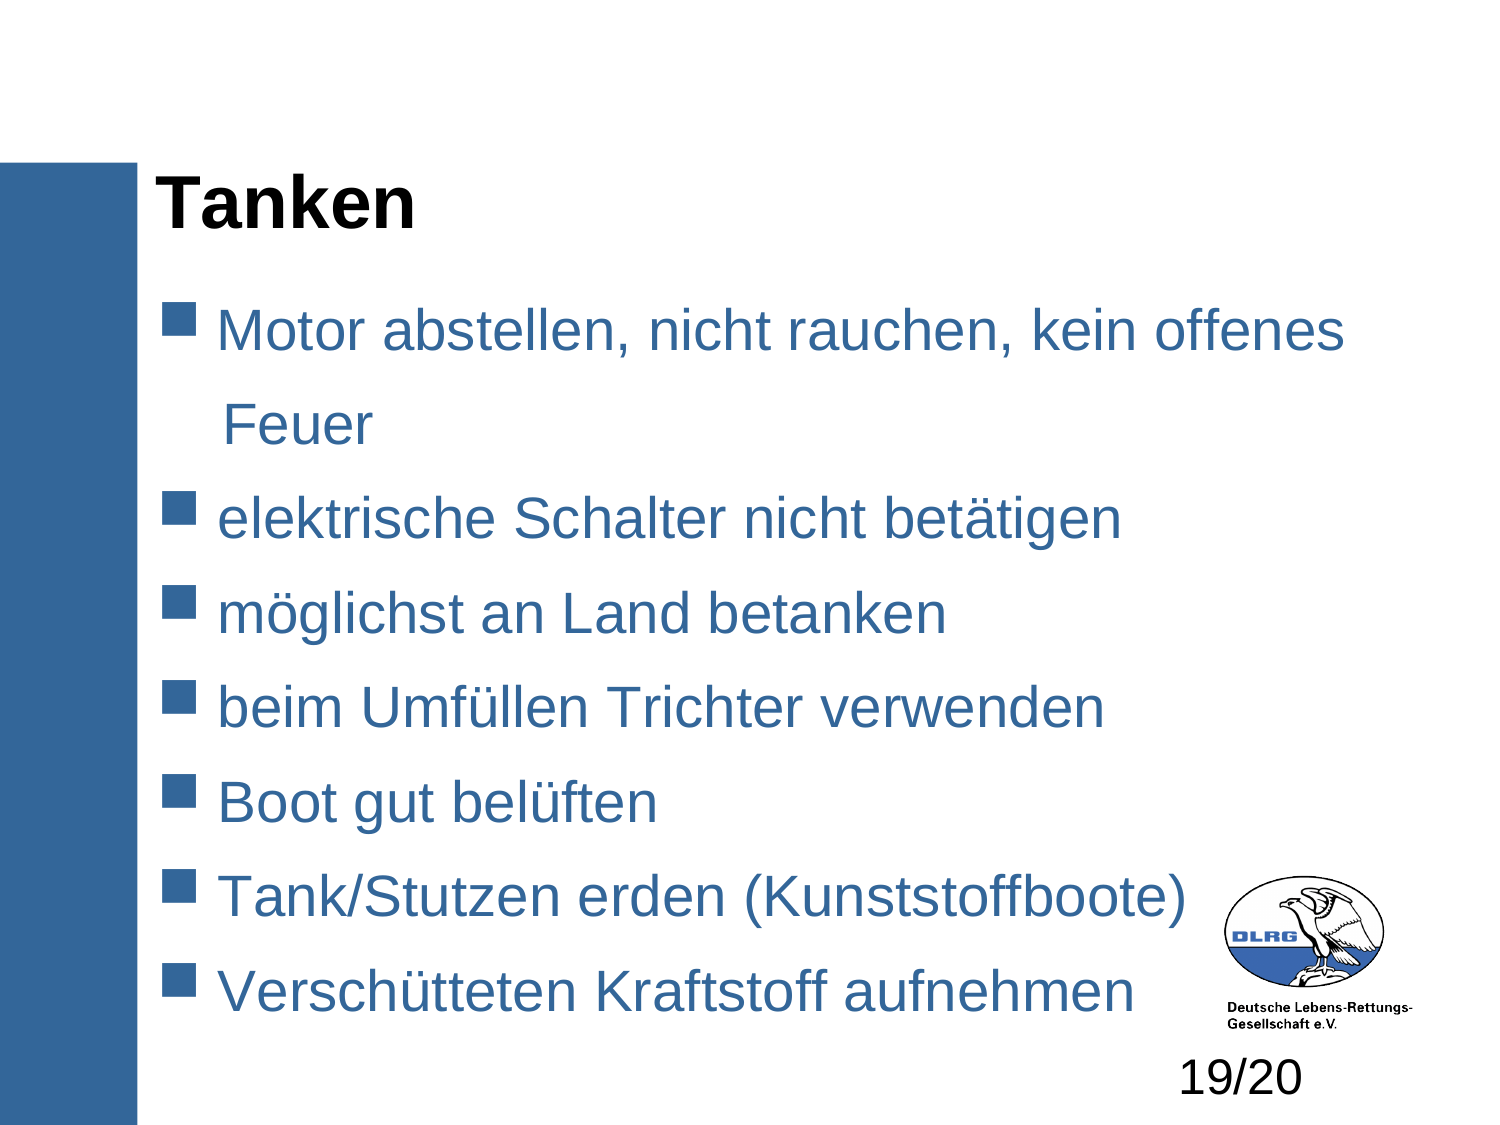

Tanken
 Motor abstellen, nicht rauchen, kein offenes Feuer
 elektrische Schalter nicht betätigen
 möglichst an Land betanken
 beim Umfüllen Trichter verwenden
 Boot gut belüften
 Tank/Stutzen erden (Kunststoffboote)‏
 Verschütteten Kraftstoff aufnehmen